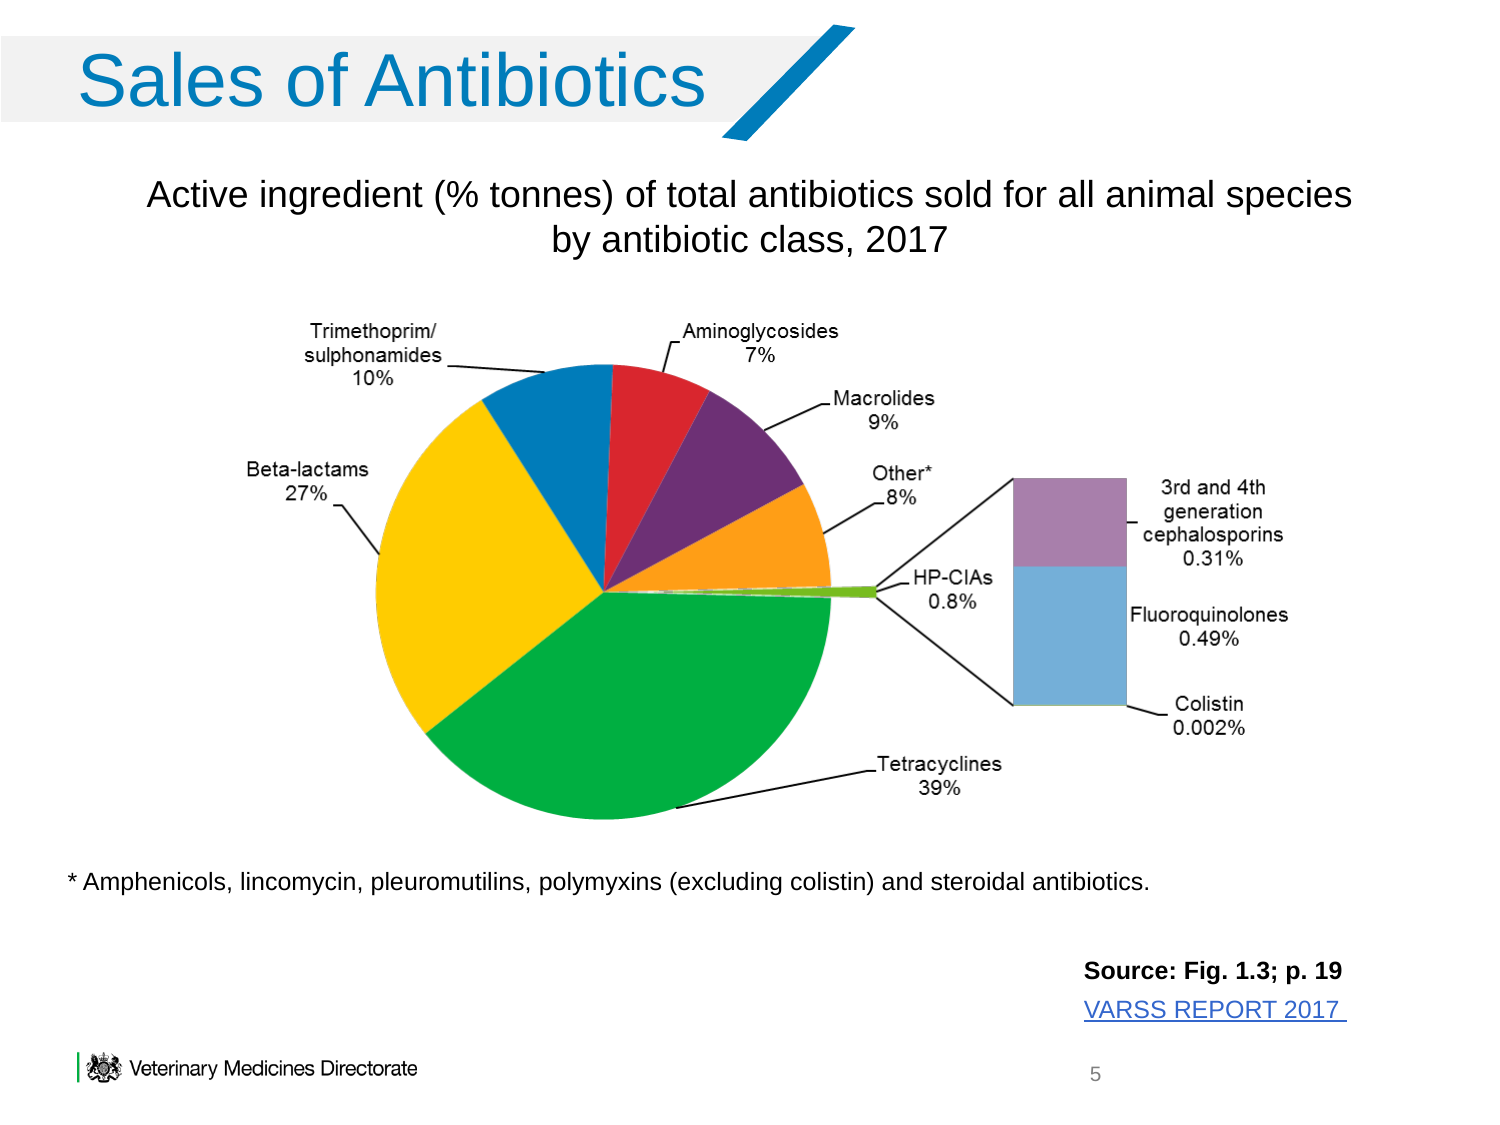

# Sales of Antibiotics
Active ingredient (% tonnes) of total antibiotics sold for all animal species
by antibiotic class, 2017
* Amphenicols, lincomycin, pleuromutilins, polymyxins (excluding colistin) and steroidal antibiotics.
Source: Fig. 1.3; p. 19
VARSS REPORT 2017
2